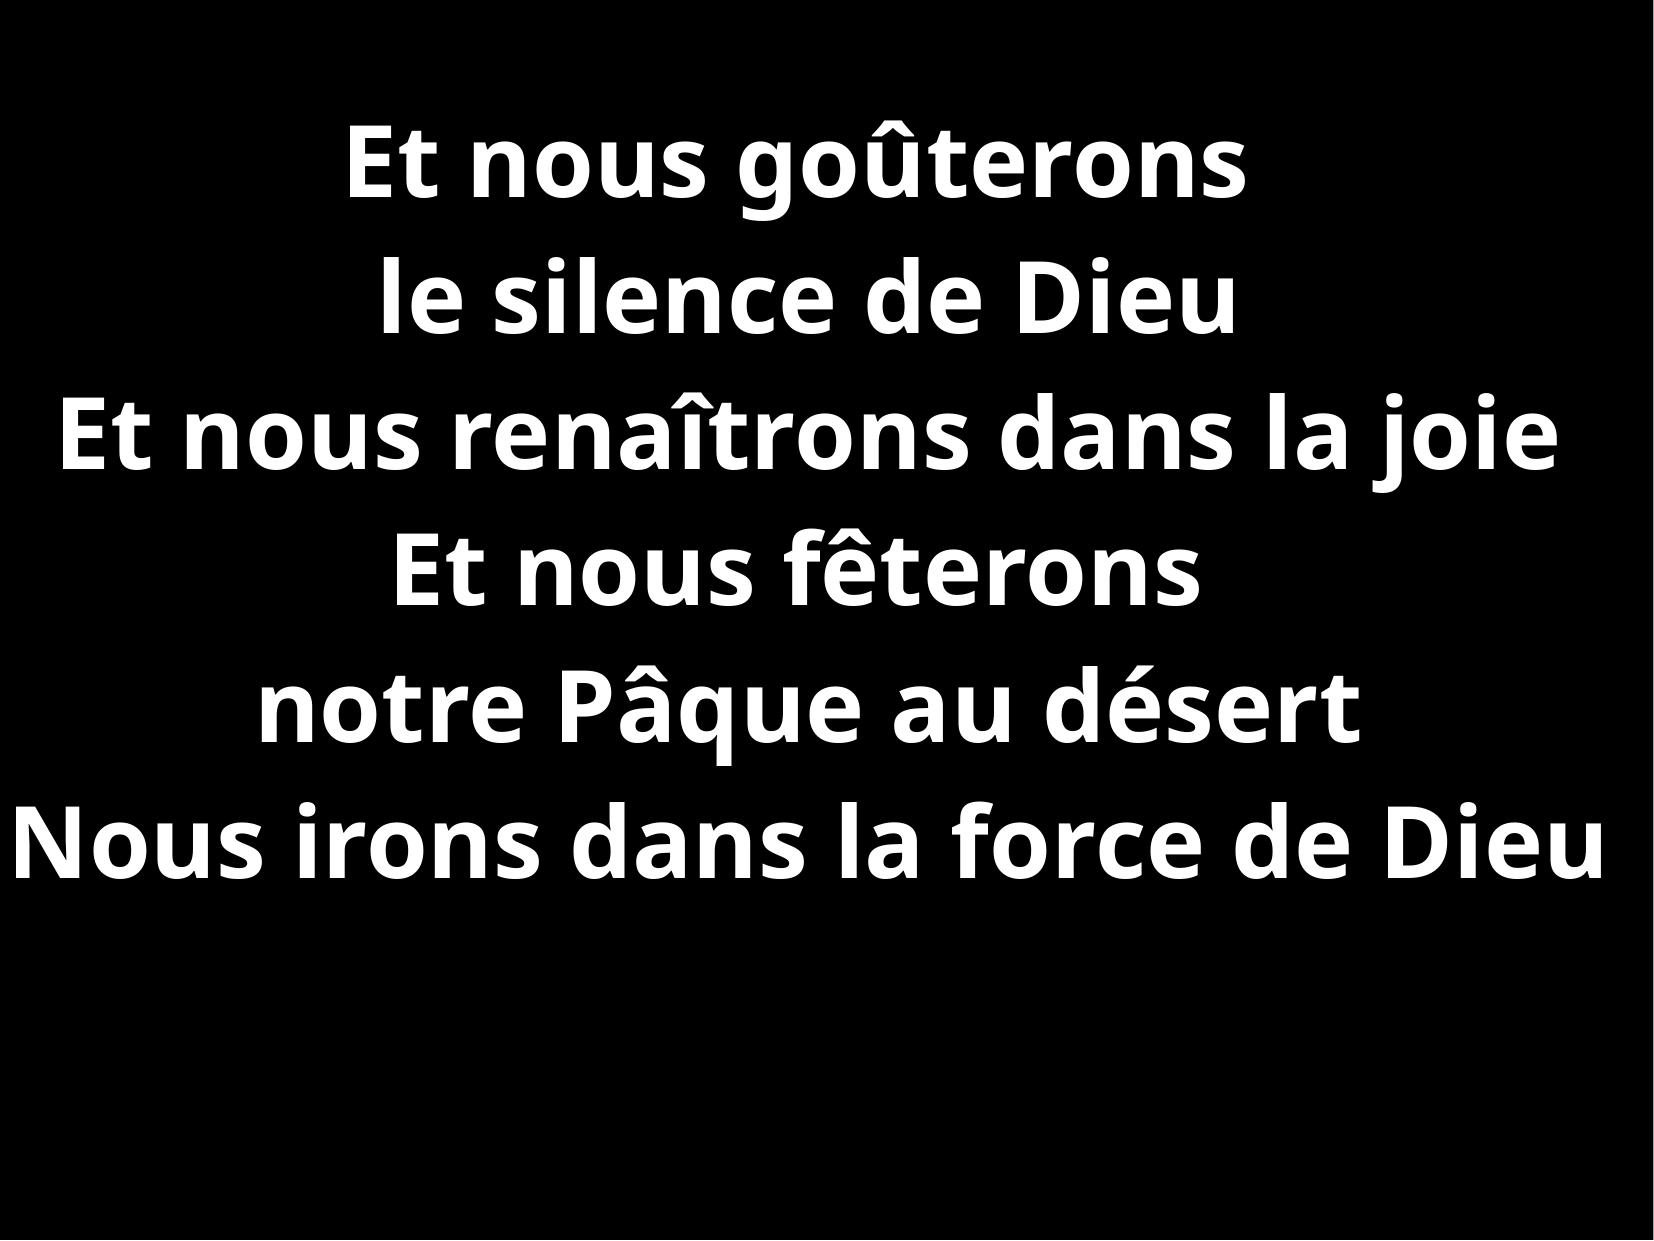

Et nous goûterons
le silence de Dieu
Et nous renaîtrons dans la joie
Et nous fêterons
notre Pâque au désert
Nous irons dans la force de Dieu